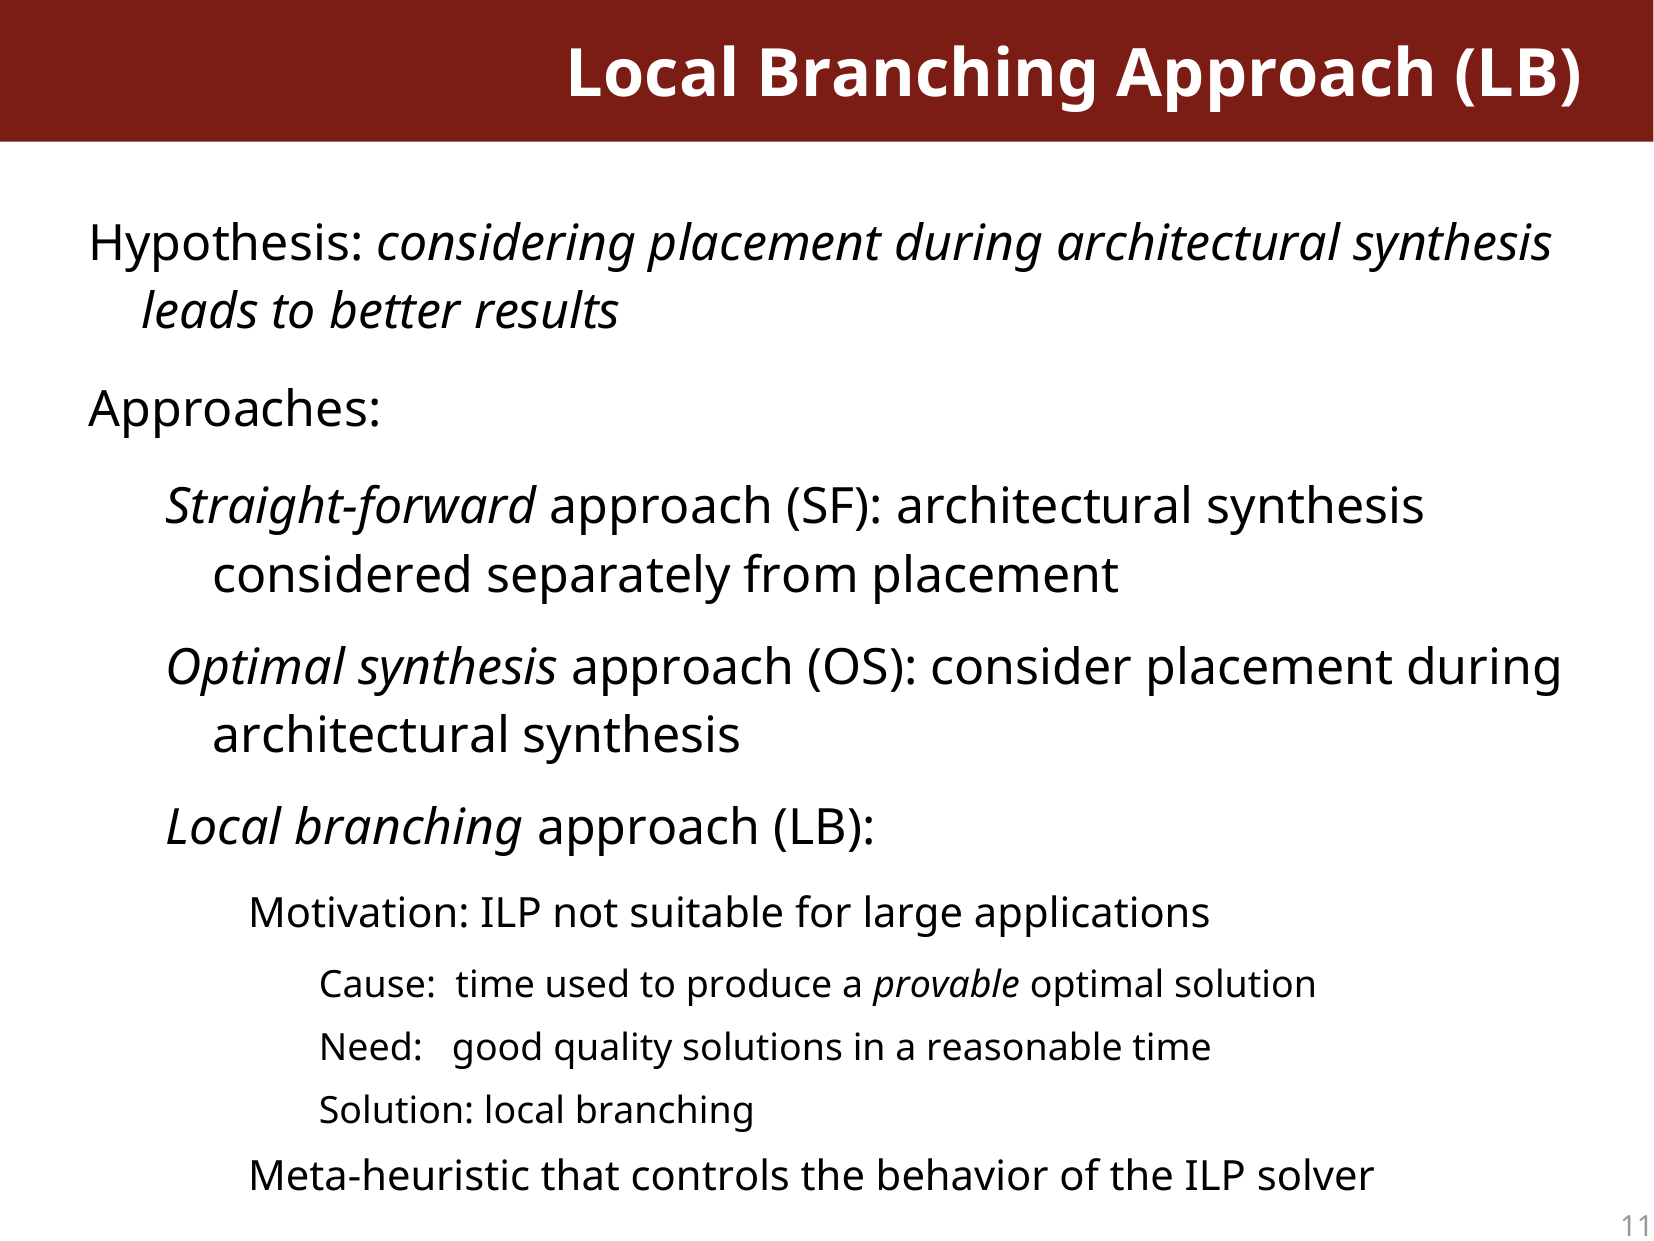

# Local Branching Approach (LB)
Hypothesis: considering placement during architectural synthesis leads to better results
Approaches:
Straight-forward approach (SF): architectural synthesis considered separately from placement
Optimal synthesis approach (OS): consider placement during architectural synthesis
Local branching approach (LB):
Motivation: ILP not suitable for large applications
Cause: time used to produce a provable optimal solution
Need: good quality solutions in a reasonable time
Solution: local branching
Meta-heuristic that controls the behavior of the ILP solver
11